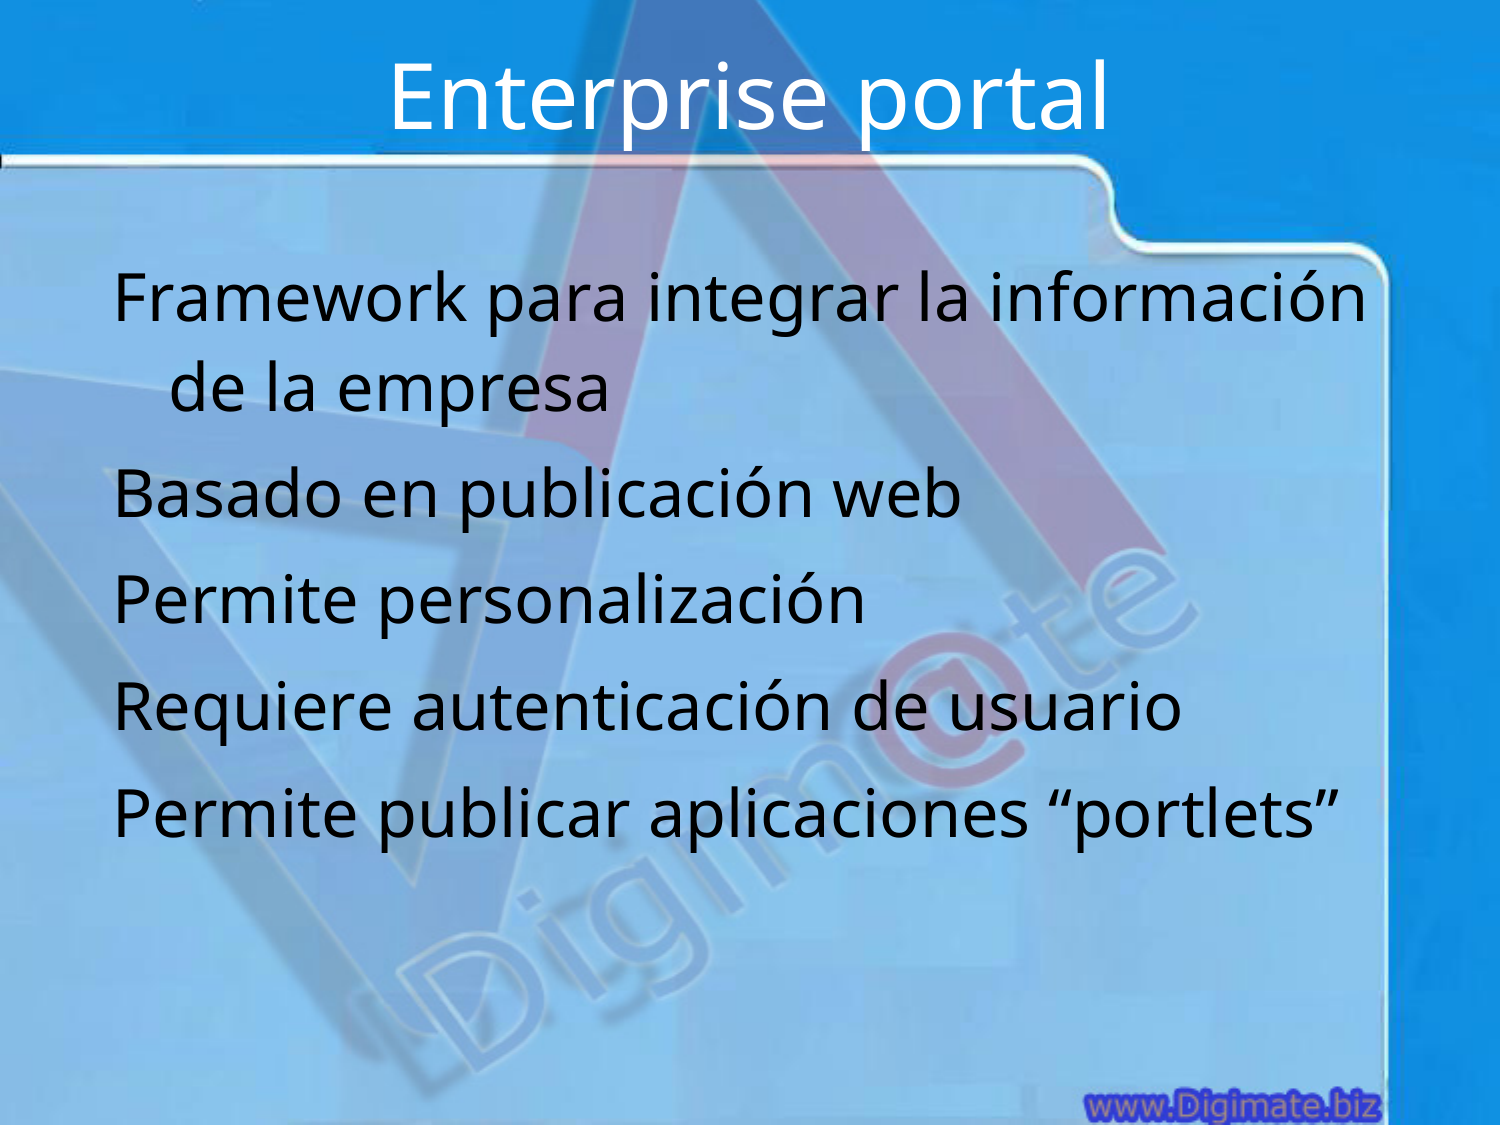

# Enterprise portal
Framework para integrar la información de la empresa
Basado en publicación web
Permite personalización
Requiere autenticación de usuario
Permite publicar aplicaciones “portlets”